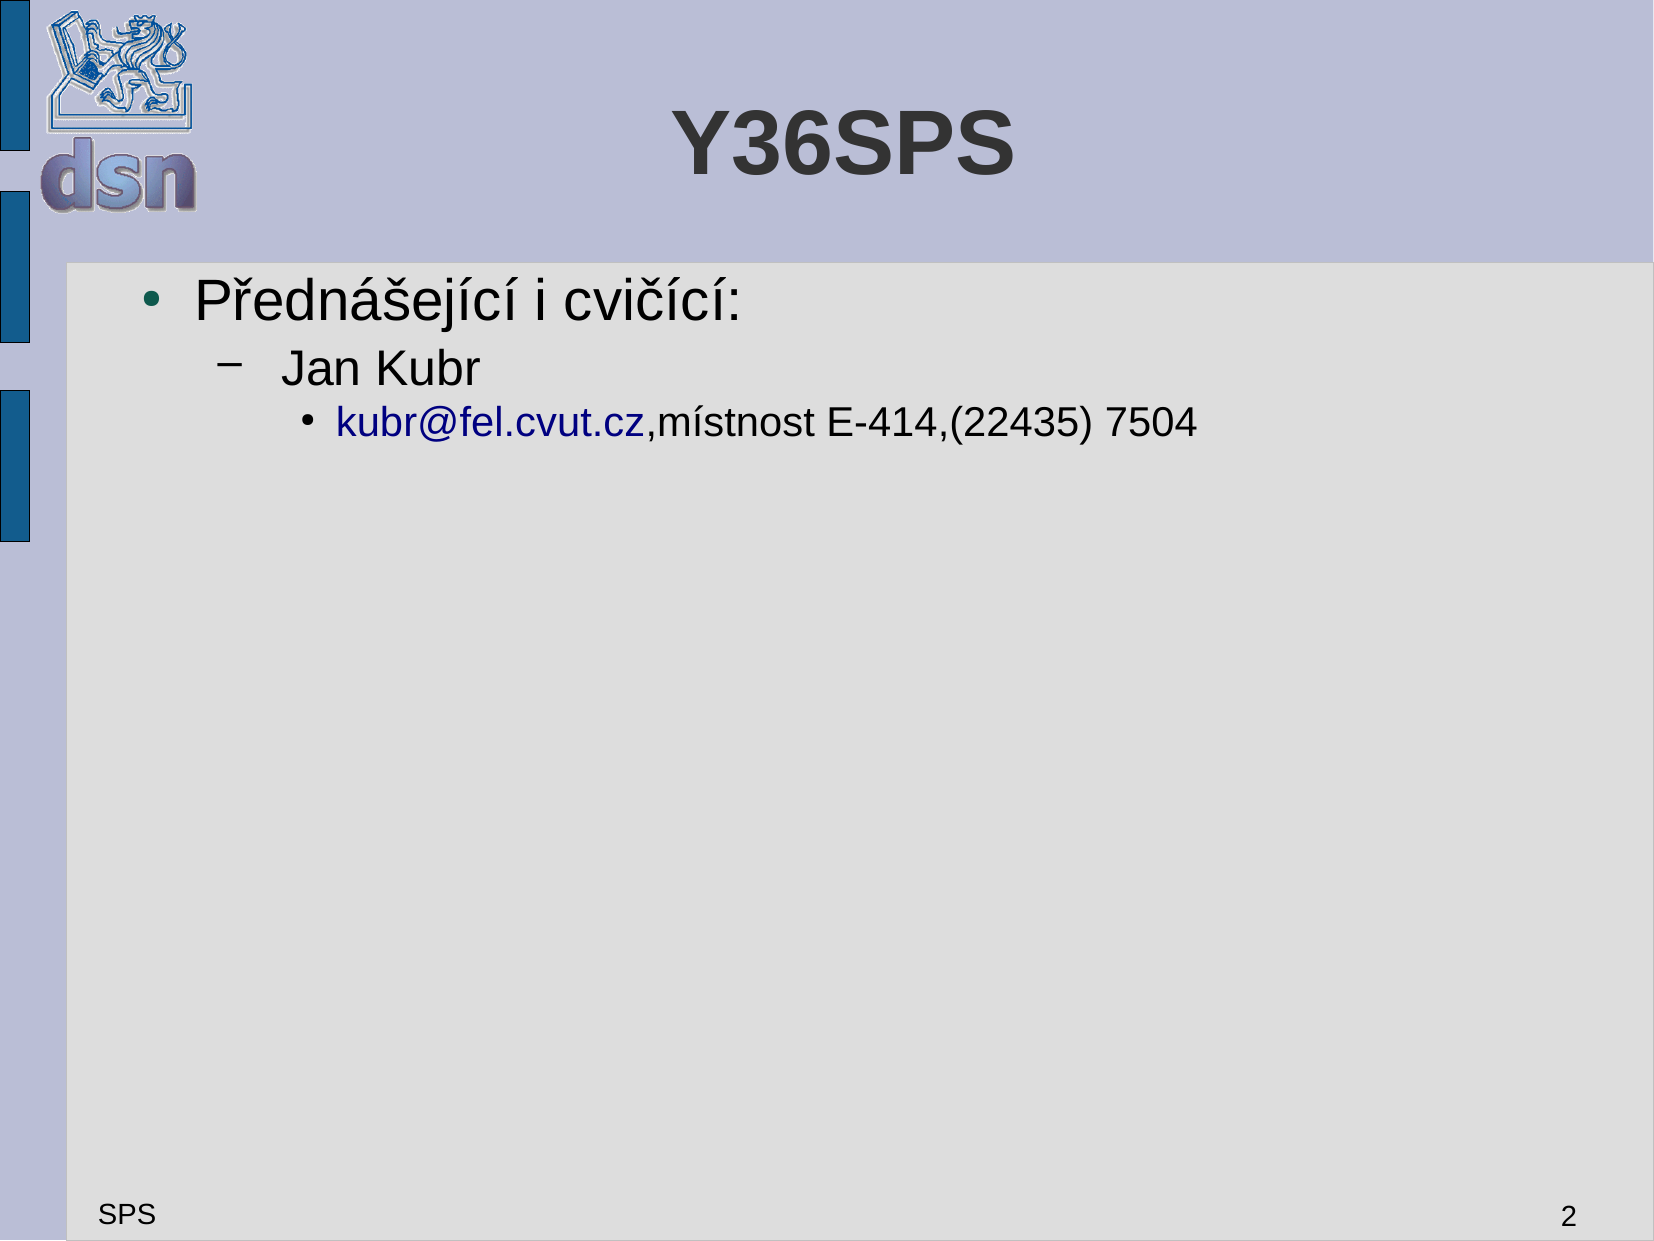

# Y36SPS
Přednášející i cvičící:
 Jan Kubr
kubr@fel.cvut.cz,místnost E-414,(22435) 7504